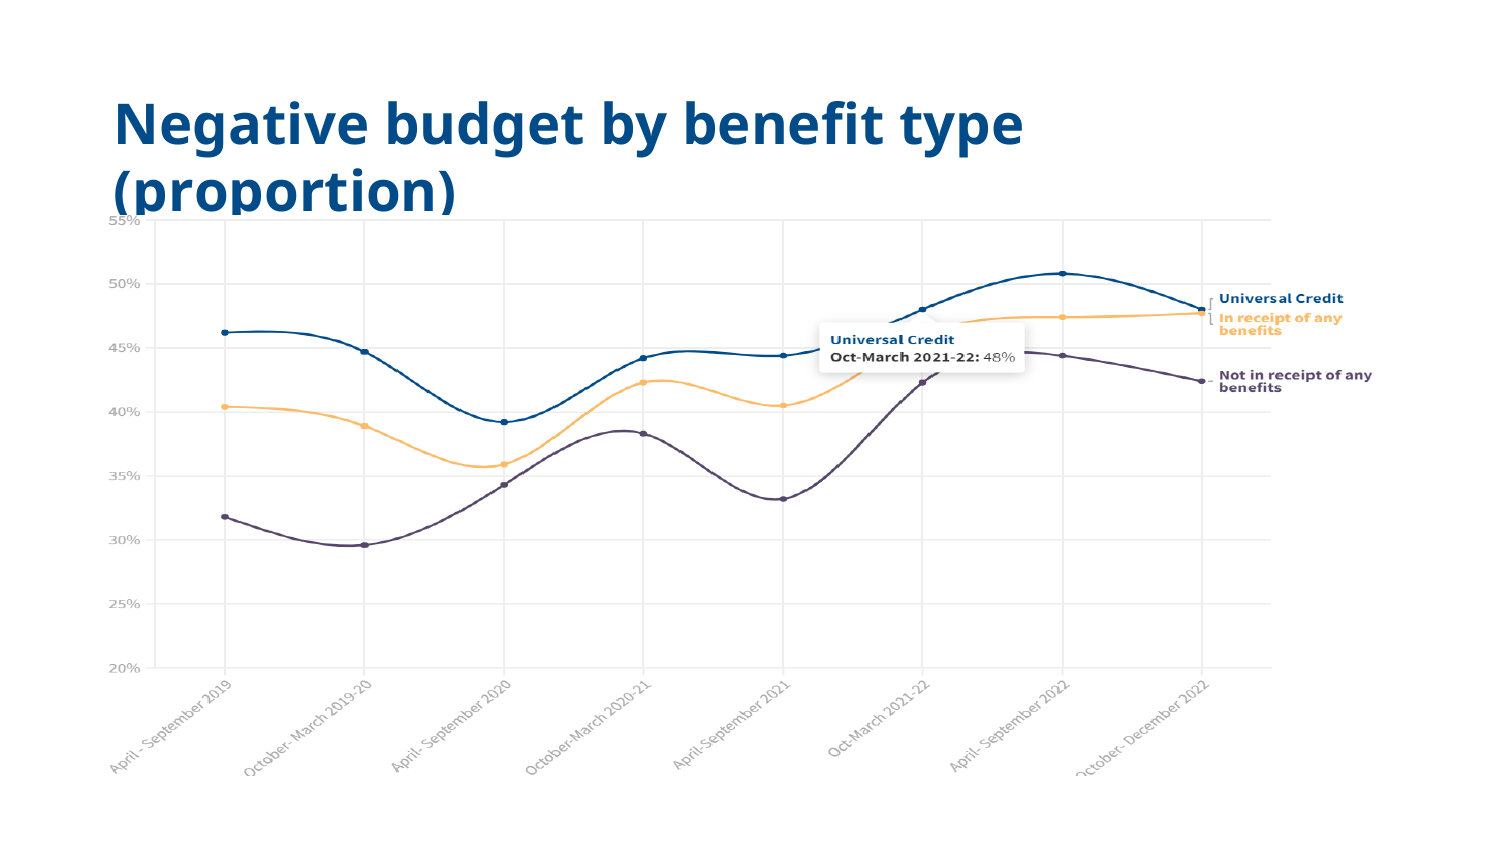

# Negative budget by benefit type (proportion)